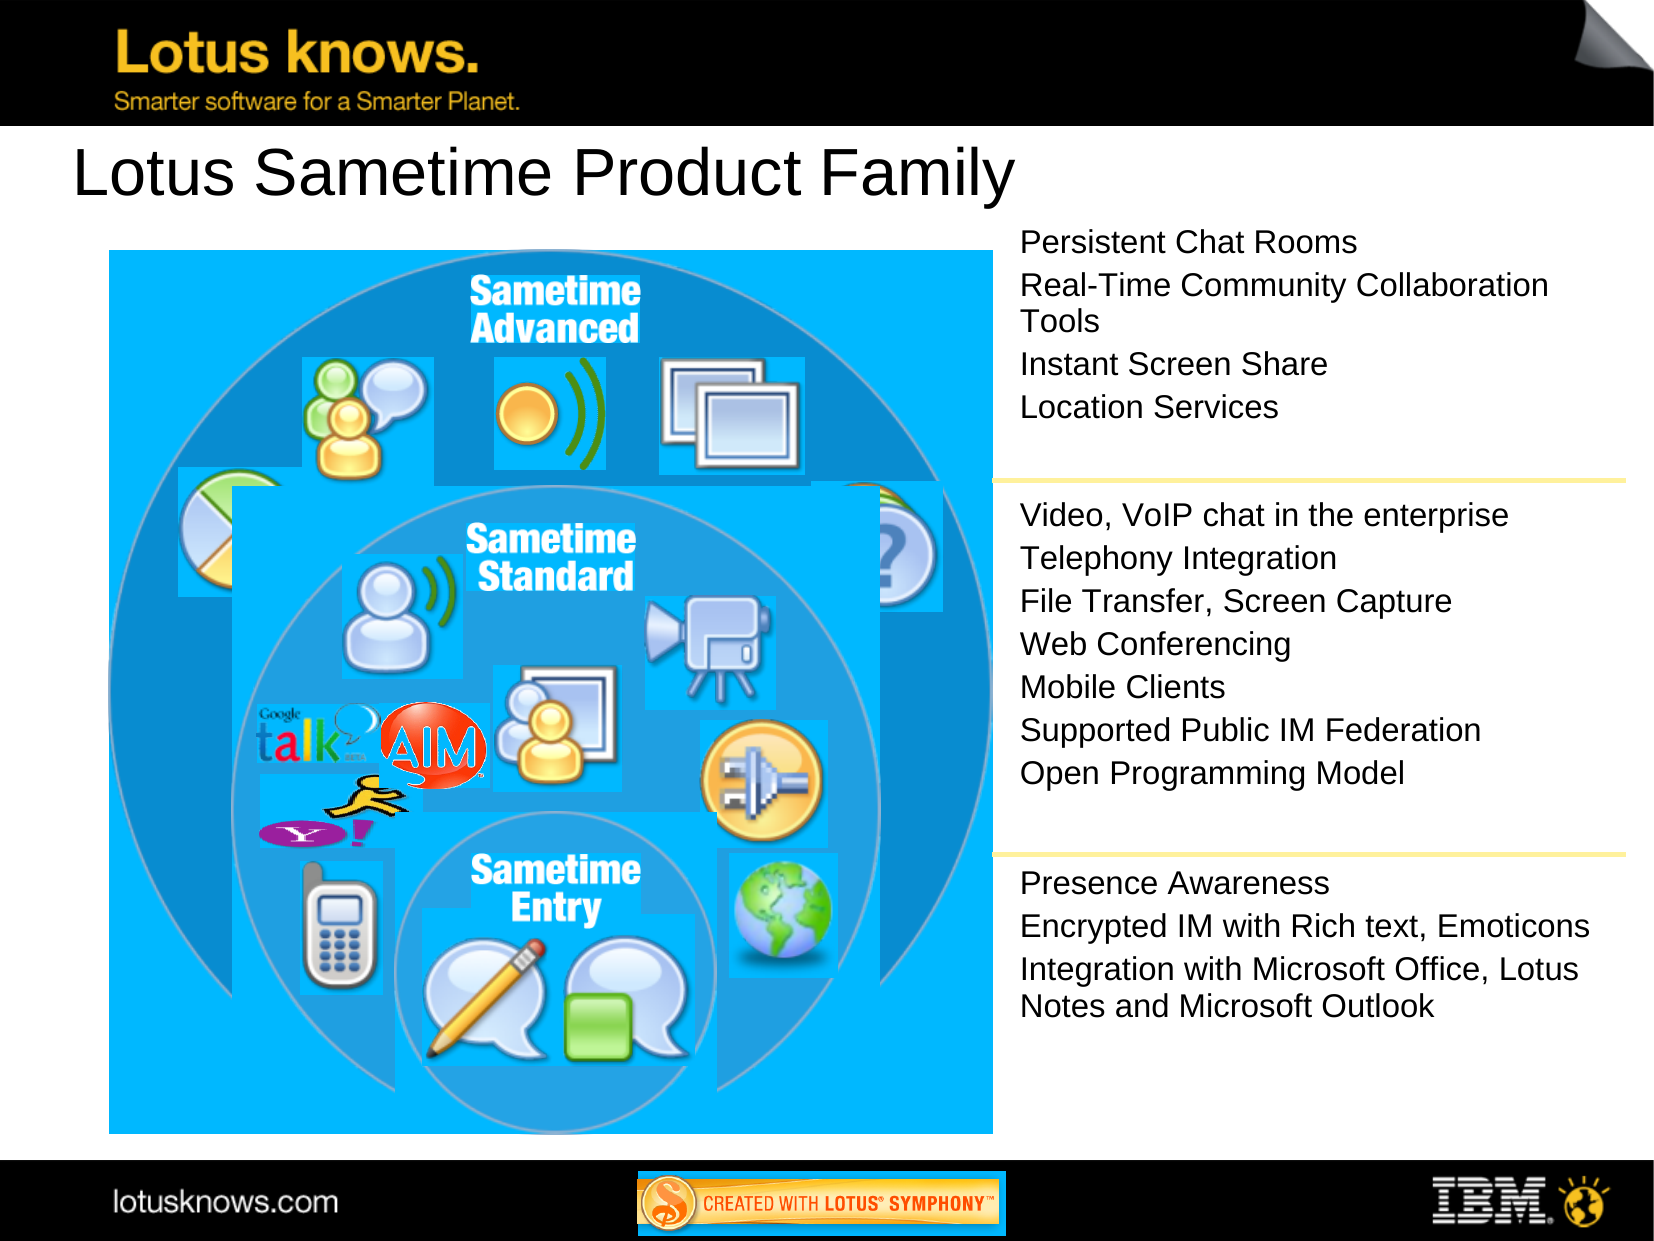

# Lotus Sametime Product Family
Persistent Chat Rooms
Real-Time Community Collaboration Tools
Instant Screen Share
Location Services
Video, VoIP chat in the enterprise
Telephony Integration
File Transfer, Screen Capture
Web Conferencing
Mobile Clients
Supported Public IM Federation
Open Programming Model
Presence Awareness
Encrypted IM with Rich text, Emoticons
Integration with Microsoft Office, Lotus Notes and Microsoft Outlook